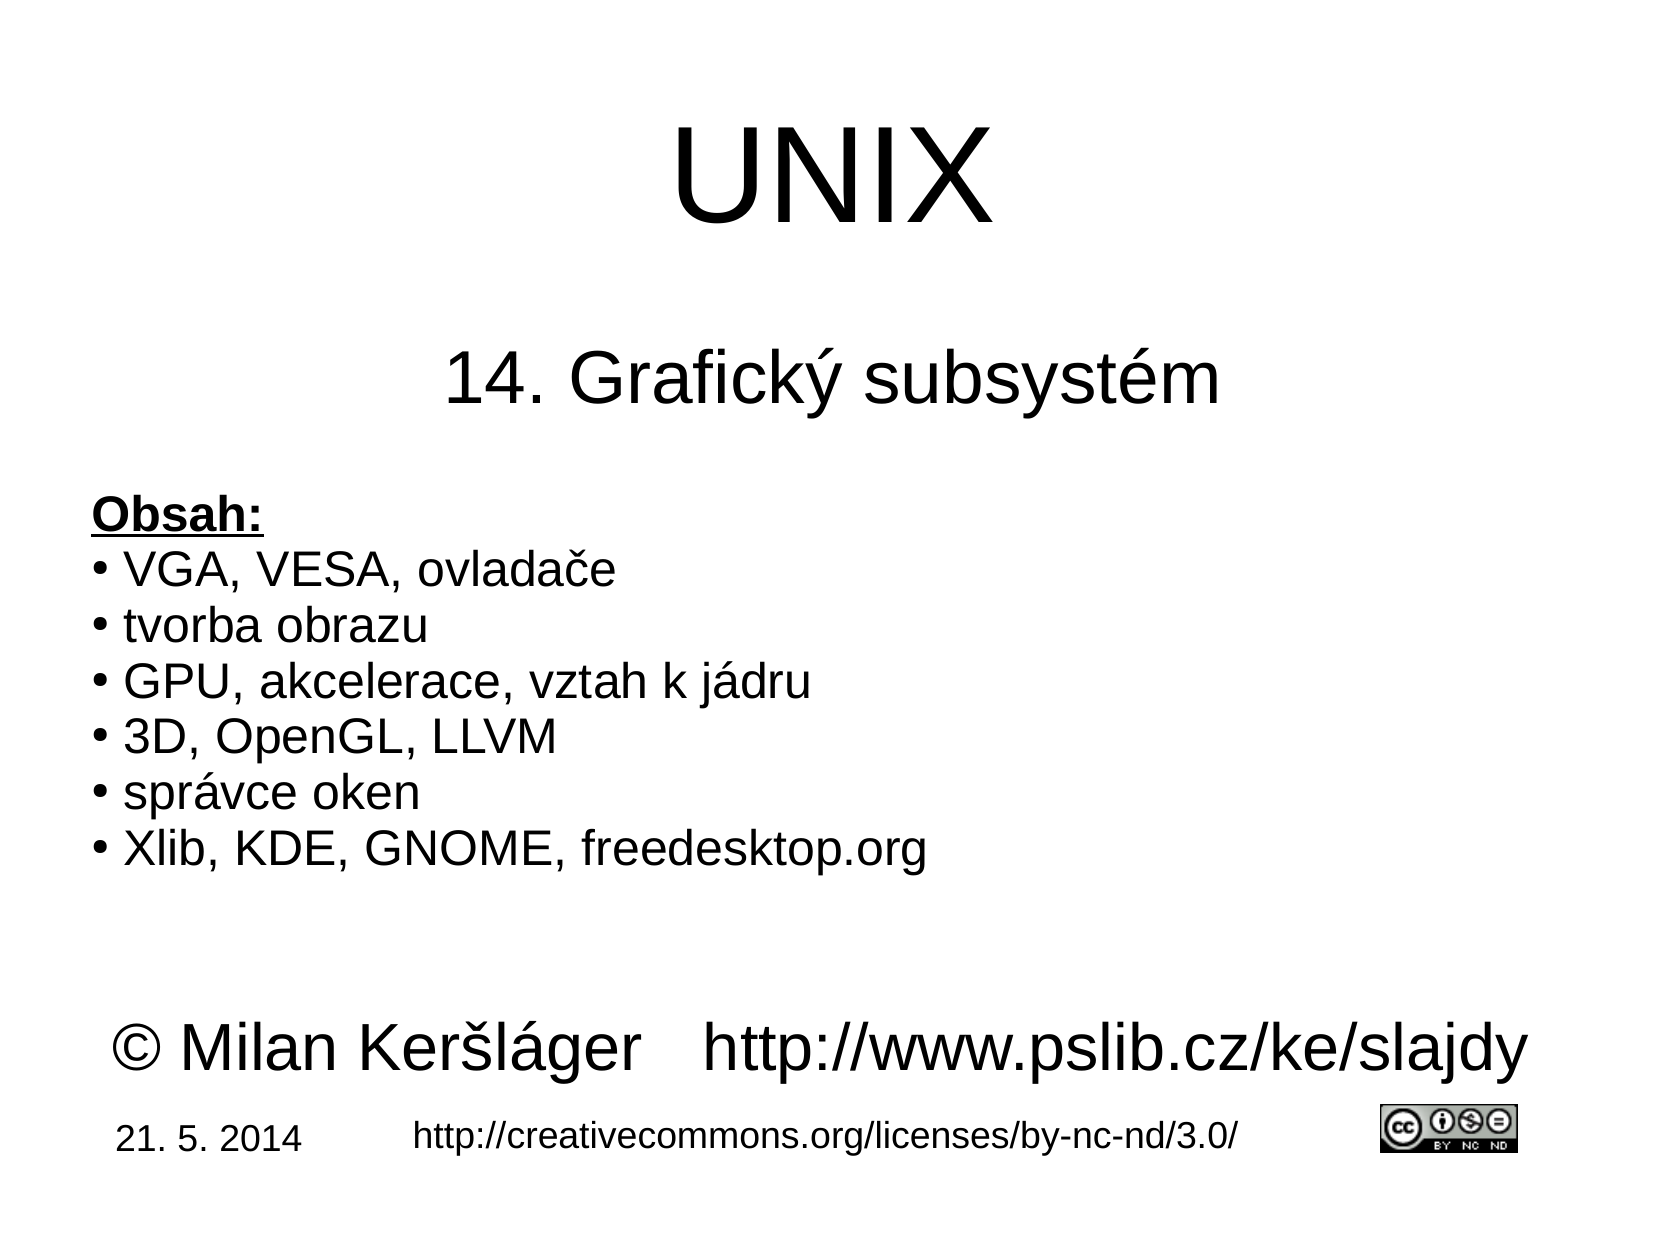

# UNIX 14. Grafický subsystém
Obsah:
 VGA, VESA, ovladače
 tvorba obrazu
 GPU, akcelerace, vztah k jádru
 3D, OpenGL, LLVM
 správce oken
 Xlib, KDE, GNOME, freedesktop.org
© Milan Keršláger	http://www.pslib.cz/ke/slajdy
http://creativecommons.org/licenses/by-nc-nd/3.0/
21. 5. 2014